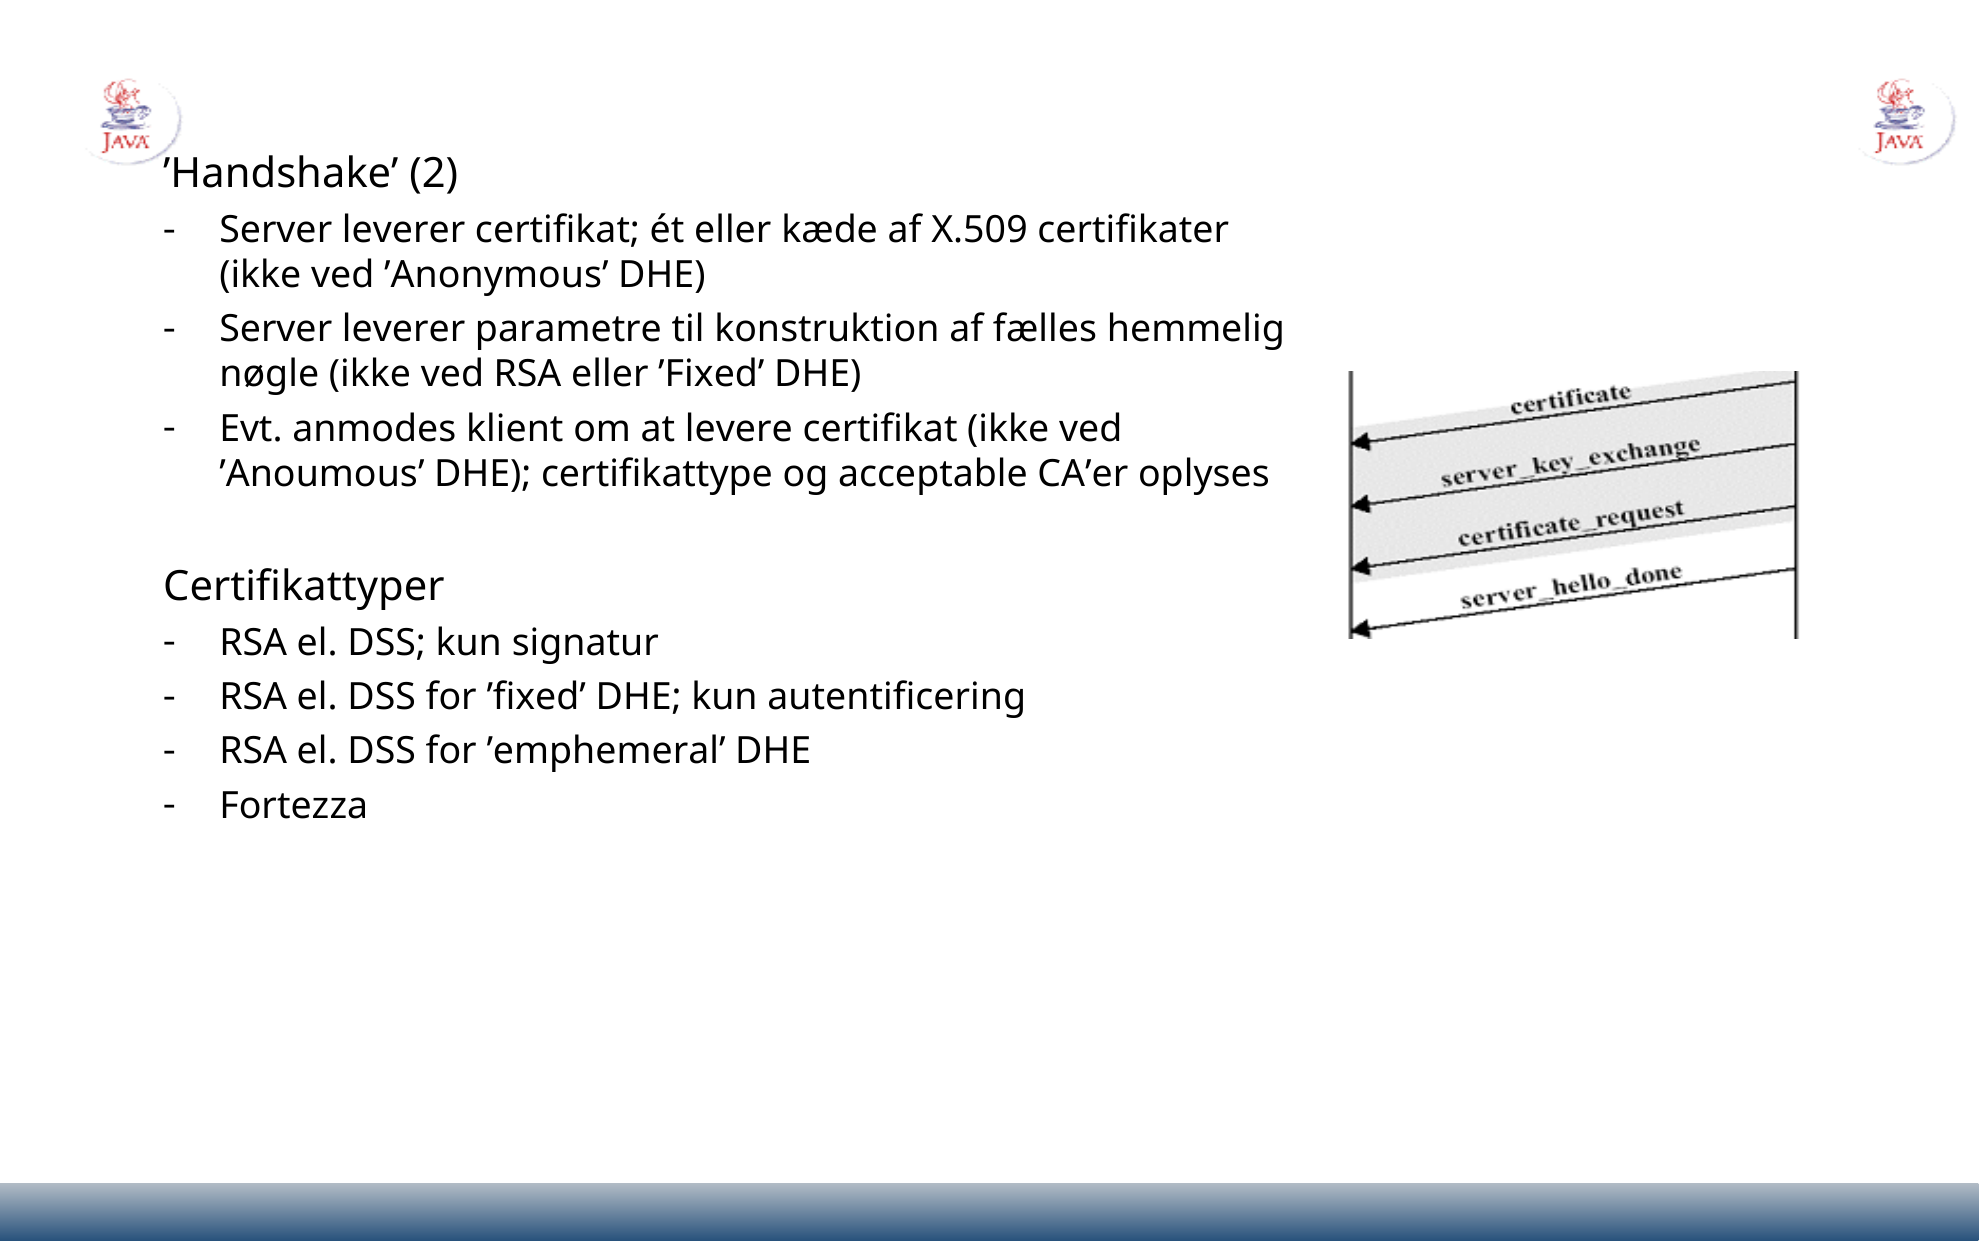

#
’Handshake’ (2)
Server leverer certifikat; ét eller kæde af X.509 certifikater (ikke ved ’Anonymous’ DHE)
Server leverer parametre til konstruktion af fælles hemmelig nøgle (ikke ved RSA eller ’Fixed’ DHE)
Evt. anmodes klient om at levere certifikat (ikke ved ’Anoumous’ DHE); certifikattype og acceptable CA’er oplyses
Certifikattyper
RSA el. DSS; kun signatur
RSA el. DSS for ’fixed’ DHE; kun autentificering
RSA el. DSS for ’emphemeral’ DHE
Fortezza